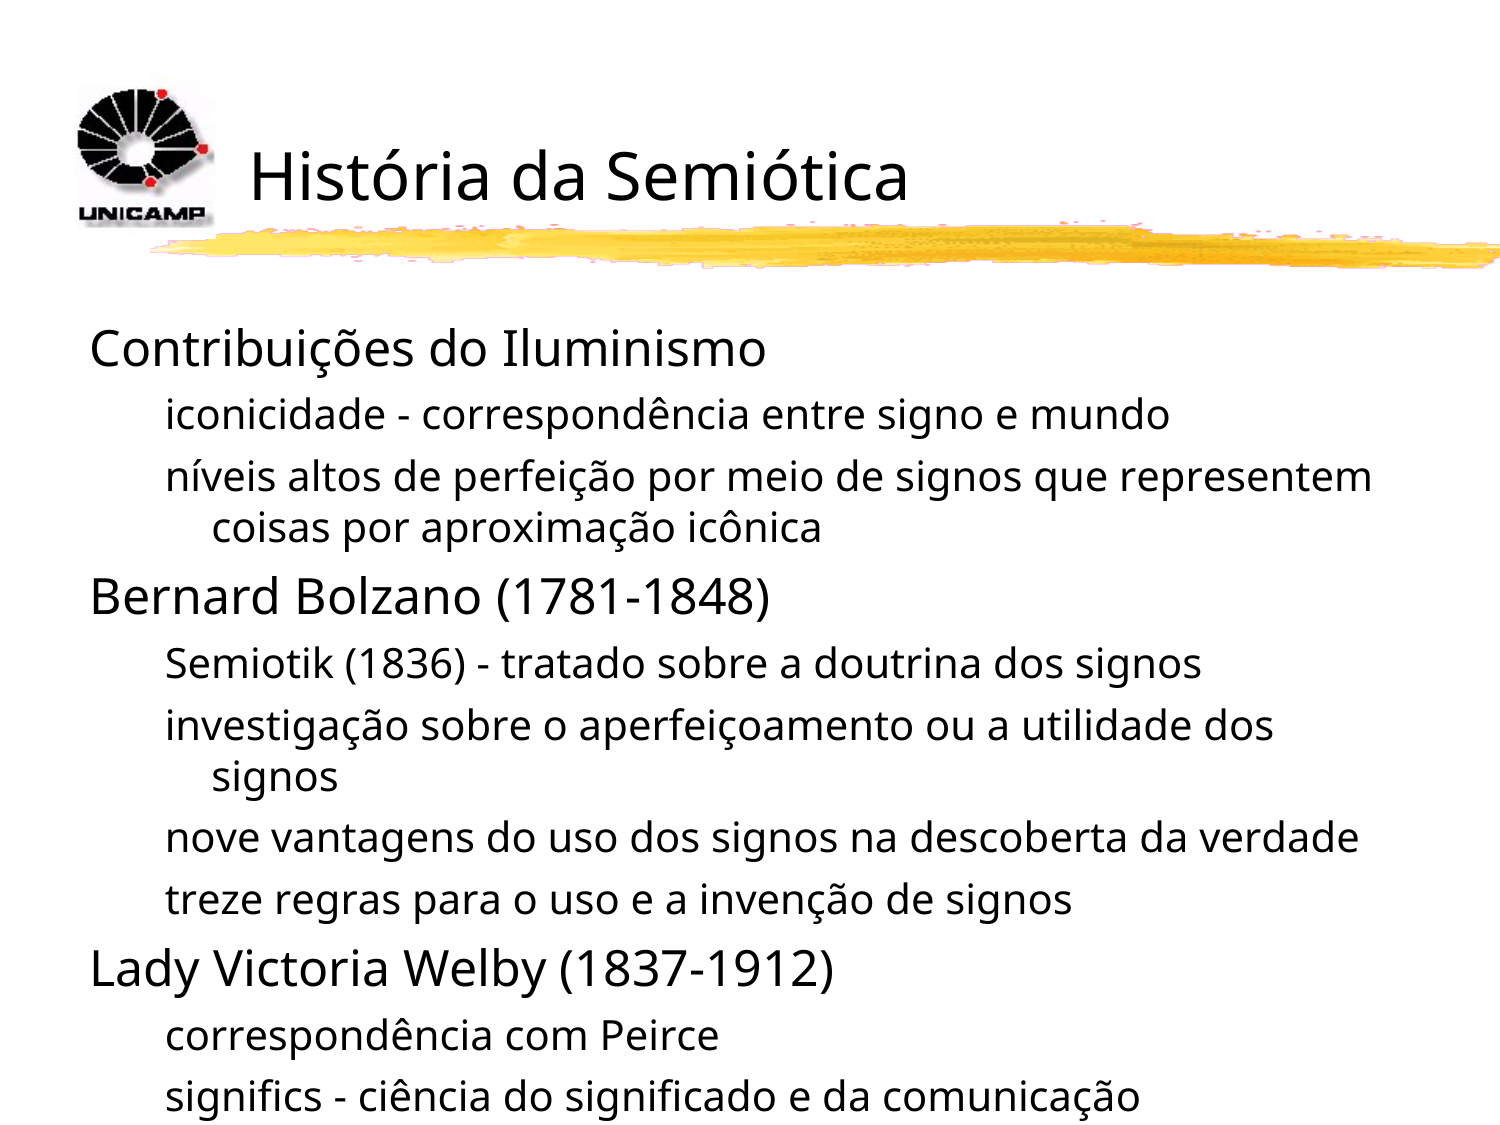

# História da Semiótica
Contribuições do Iluminismo
iconicidade - correspondência entre signo e mundo
níveis altos de perfeição por meio de signos que representem coisas por aproximação icônica
Bernard Bolzano (1781-1848)
Semiotik (1836) - tratado sobre a doutrina dos signos
investigação sobre o aperfeiçoamento ou a utilidade dos signos
nove vantagens do uso dos signos na descoberta da verdade
treze regras para o uso e a invenção de signos
Lady Victoria Welby (1837-1912)
correspondência com Peirce
significs - ciência do significado e da comunicação